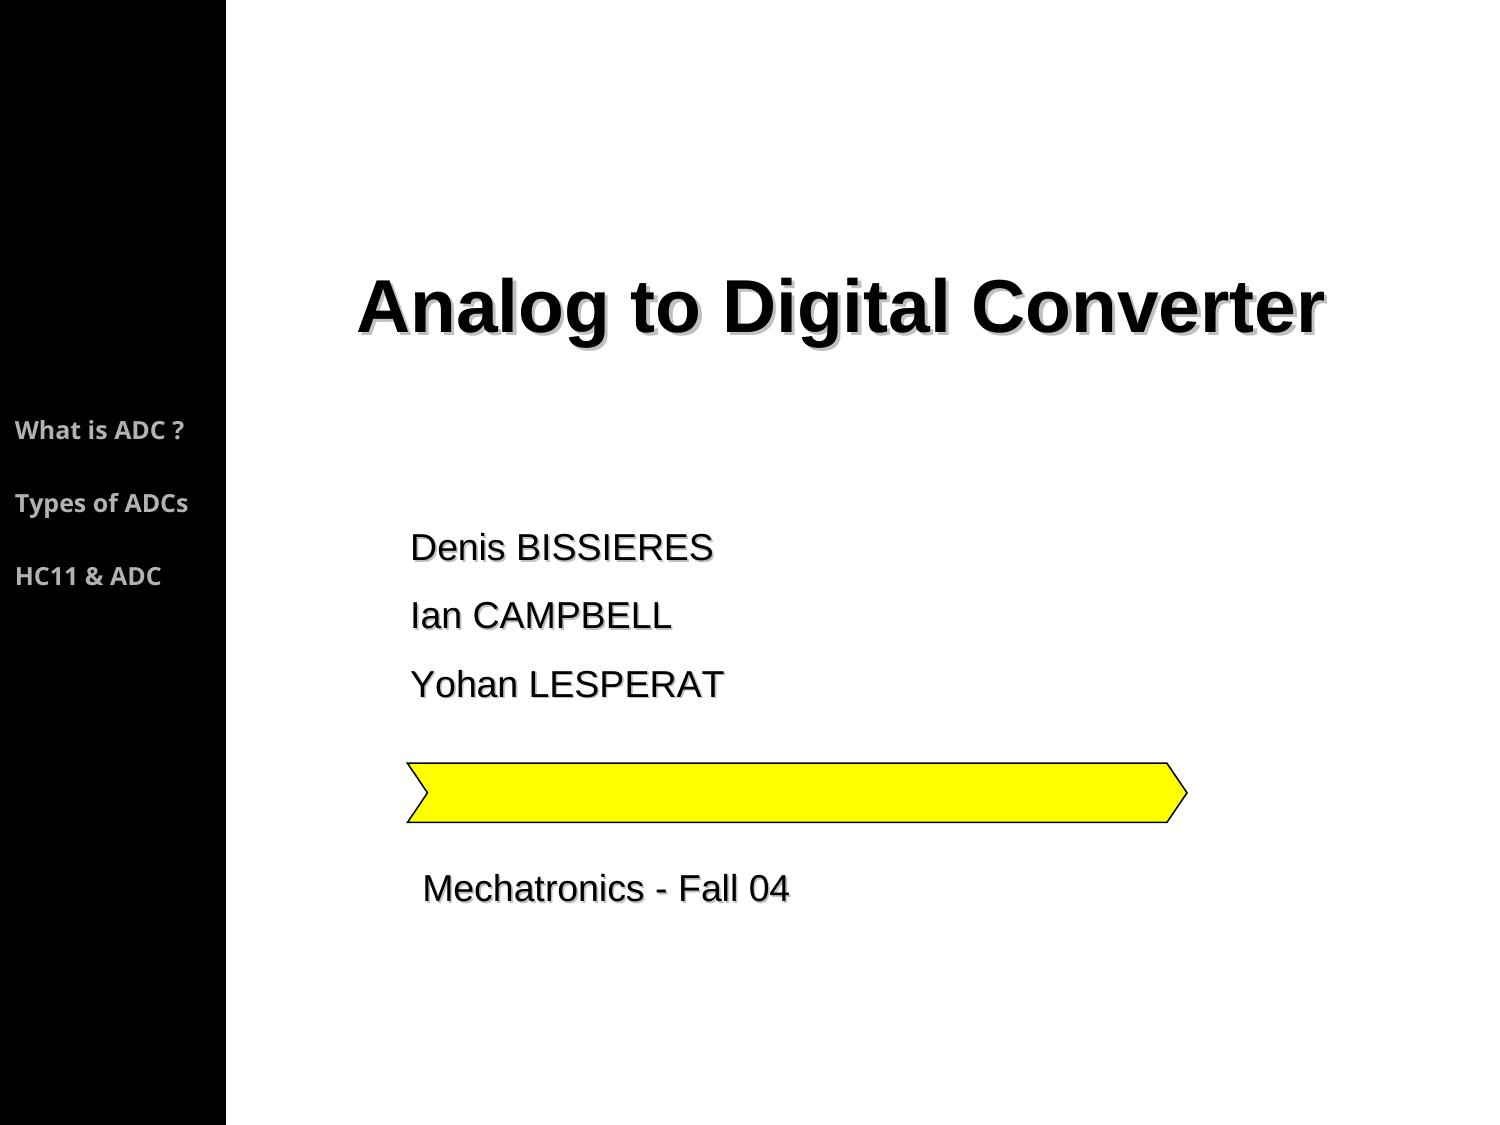

What is ADC ?
Types of ADCs
HC11 & ADC
Analog to Digital Converter
Denis BISSIERES
Ian CAMPBELL
Yohan LESPERAT
Mechatronics - Fall 04